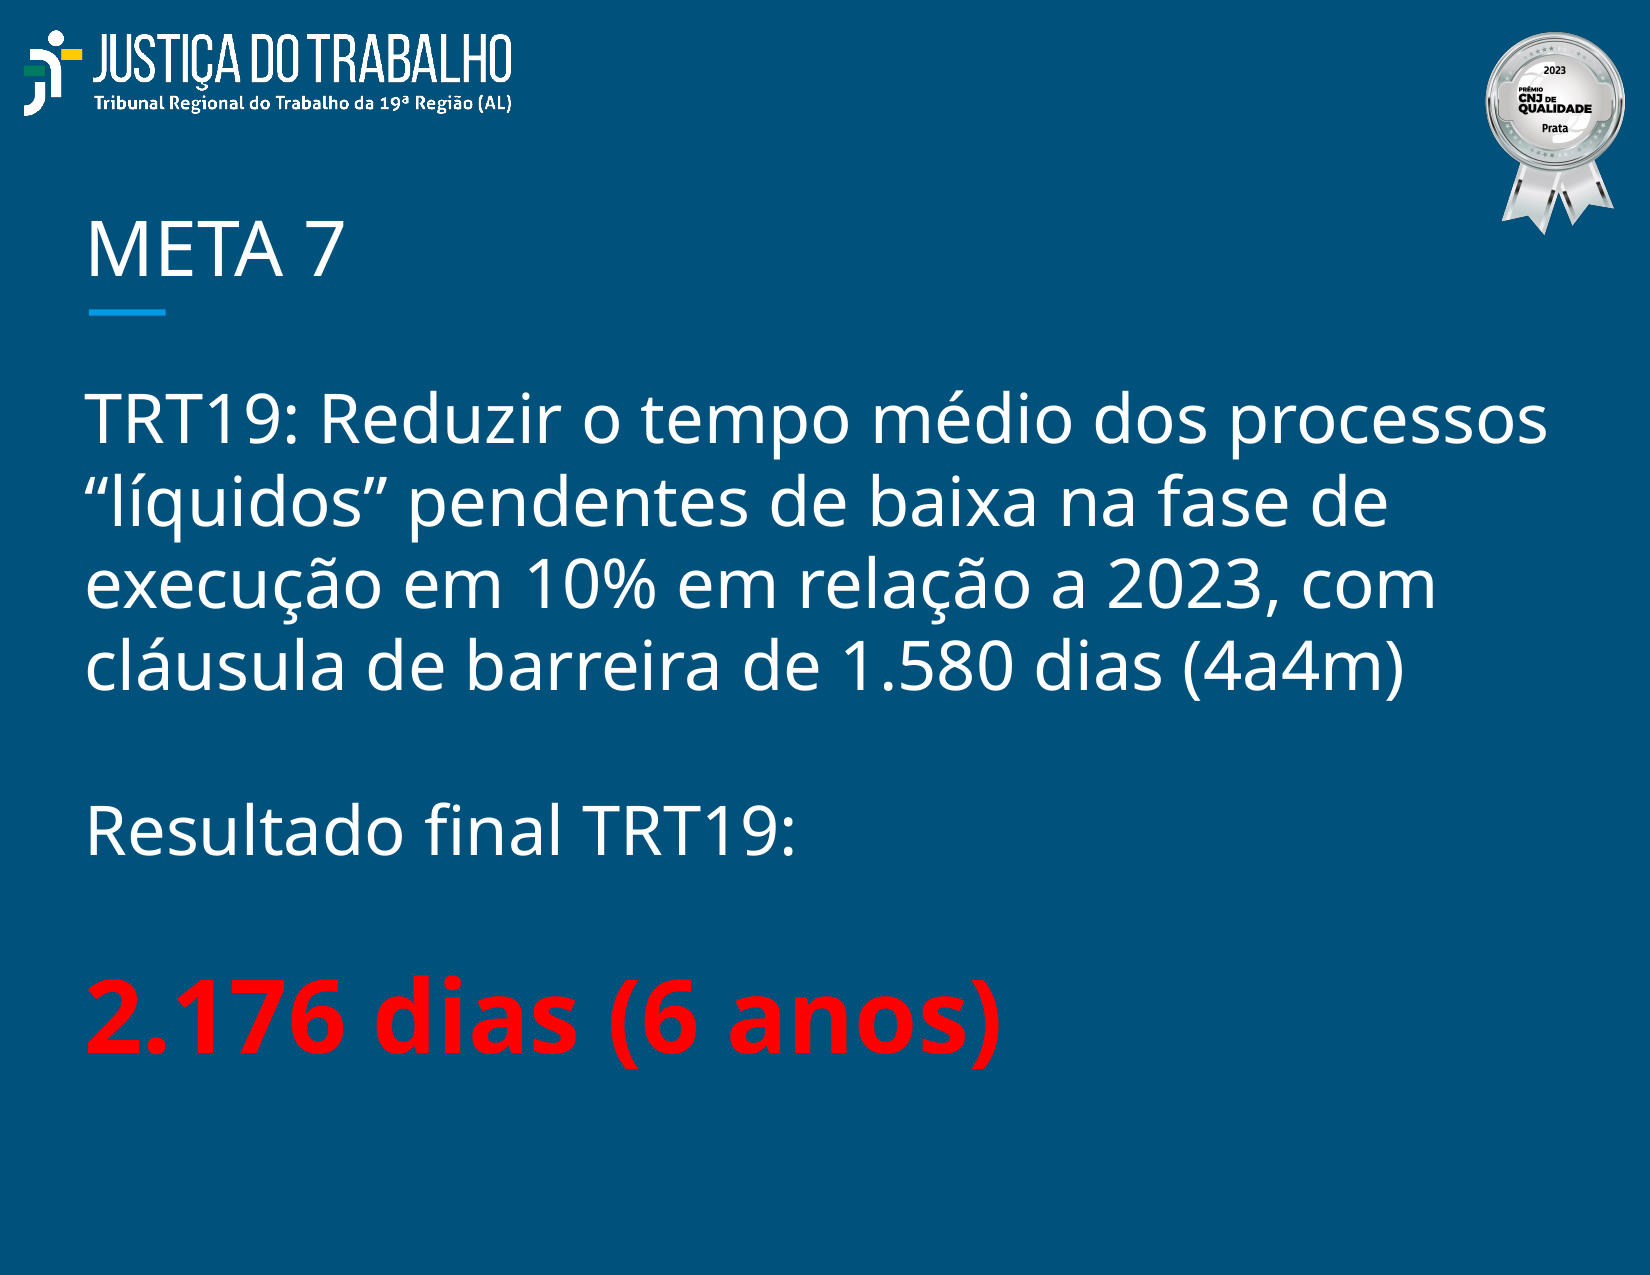

# META 7 TRT19: Reduzir o tempo médio dos processos “líquidos” pendentes de baixa na fase de execução em 10% em relação a 2023, com cláusula de barreira de 1.580 dias (4a4m) Resultado final TRT19: 2.176 dias (6 anos)